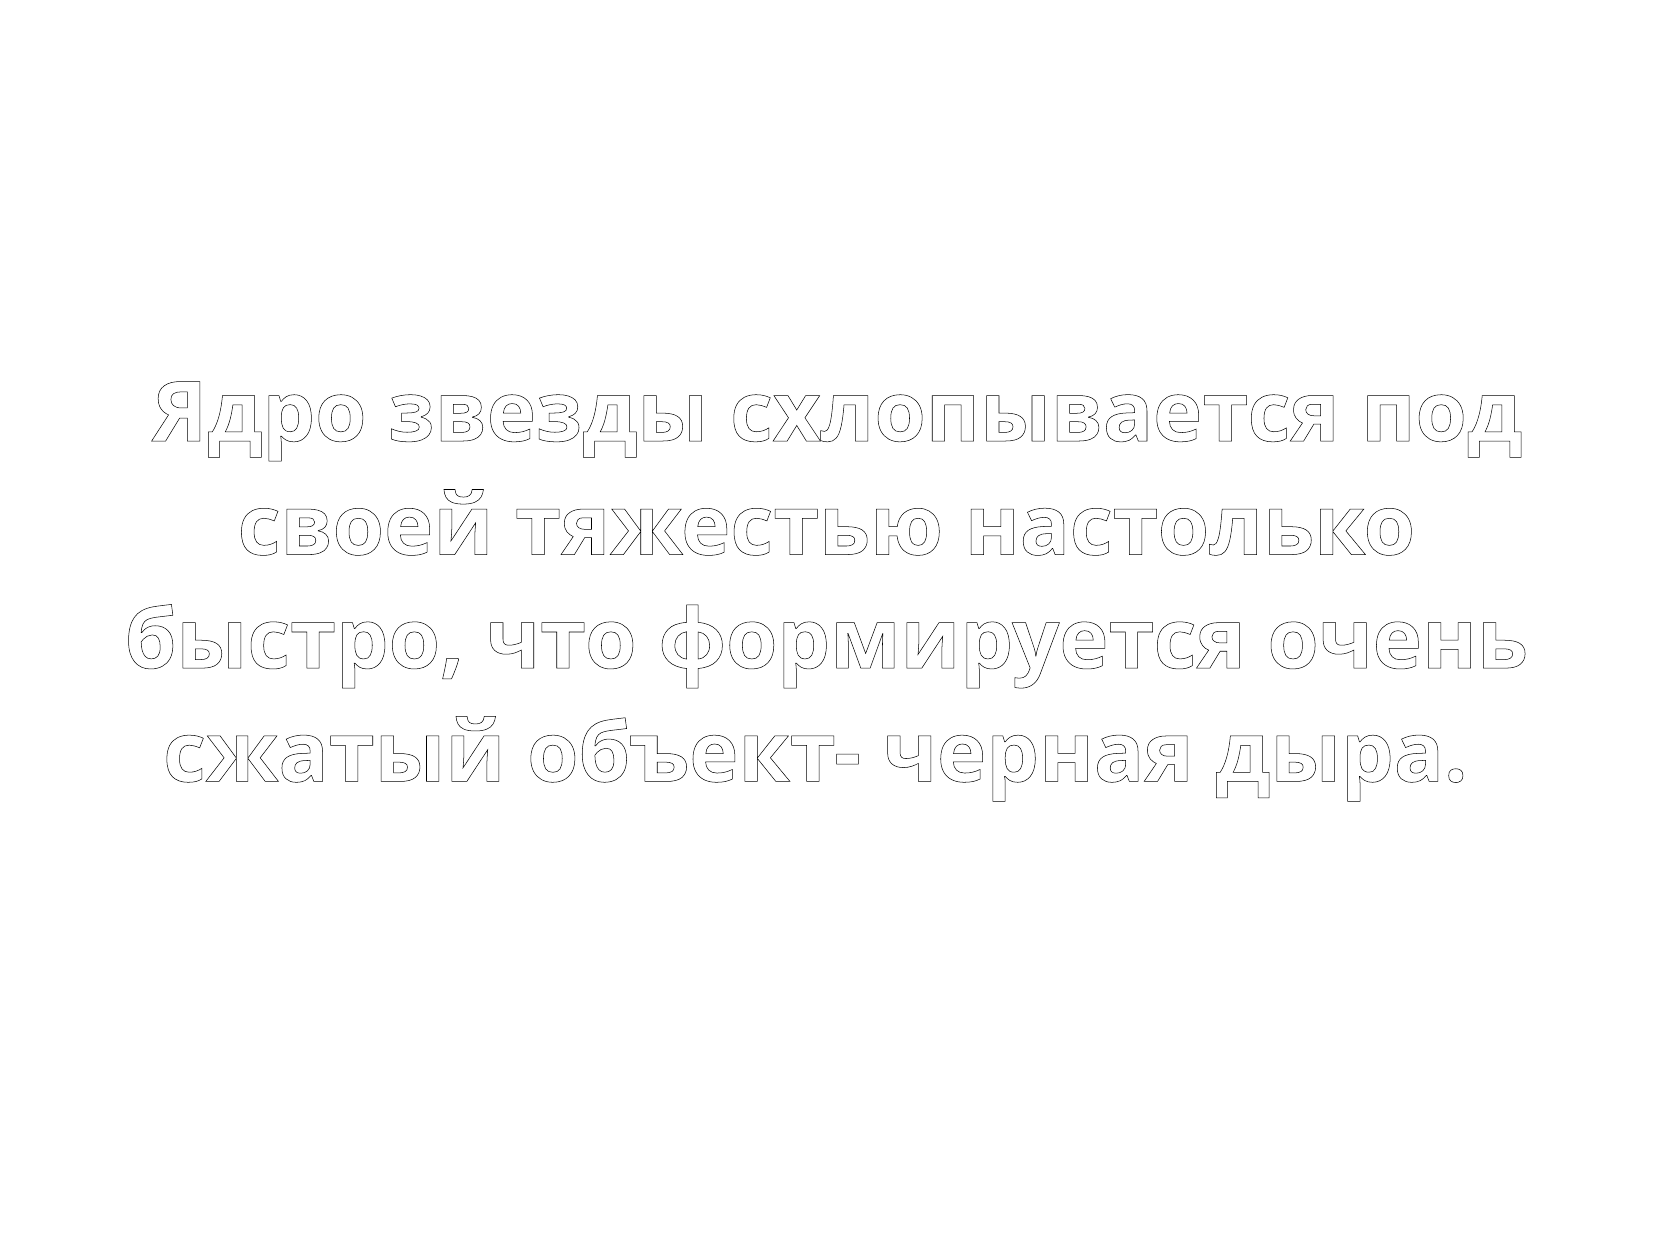

# Ядро звезды схлопывается под своей тяжестью настолько быстро, что формируется очень сжатый объект- черная дыра.